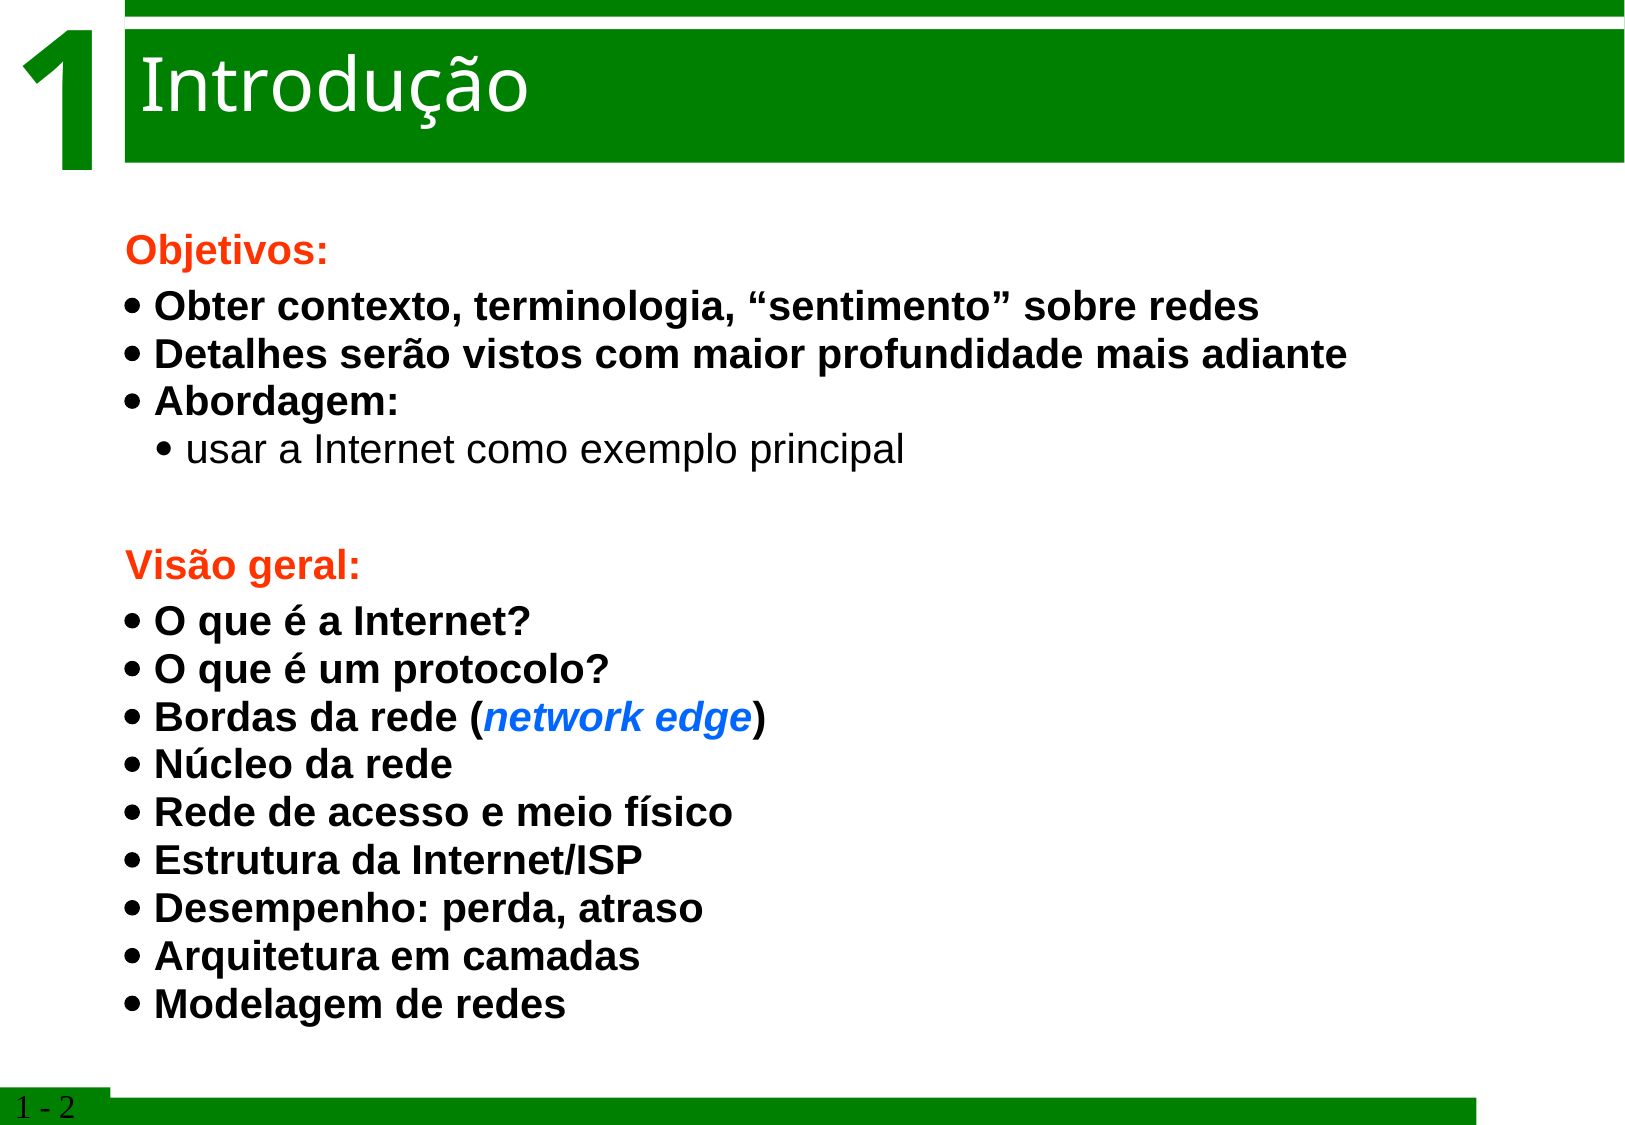

# Introdução
Objetivos:
 Obter contexto, terminologia, “sentimento” sobre redes
 Detalhes serão vistos com maior profundidade mais adiante
 Abordagem:
 usar a Internet como exemplo principal
Visão geral:
 O que é a Internet?
 O que é um protocolo?
 Bordas da rede (network edge)
 Núcleo da rede
 Rede de acesso e meio físico
 Estrutura da Internet/ISP
 Desempenho: perda, atraso
 Arquitetura em camadas
 Modelagem de redes
2